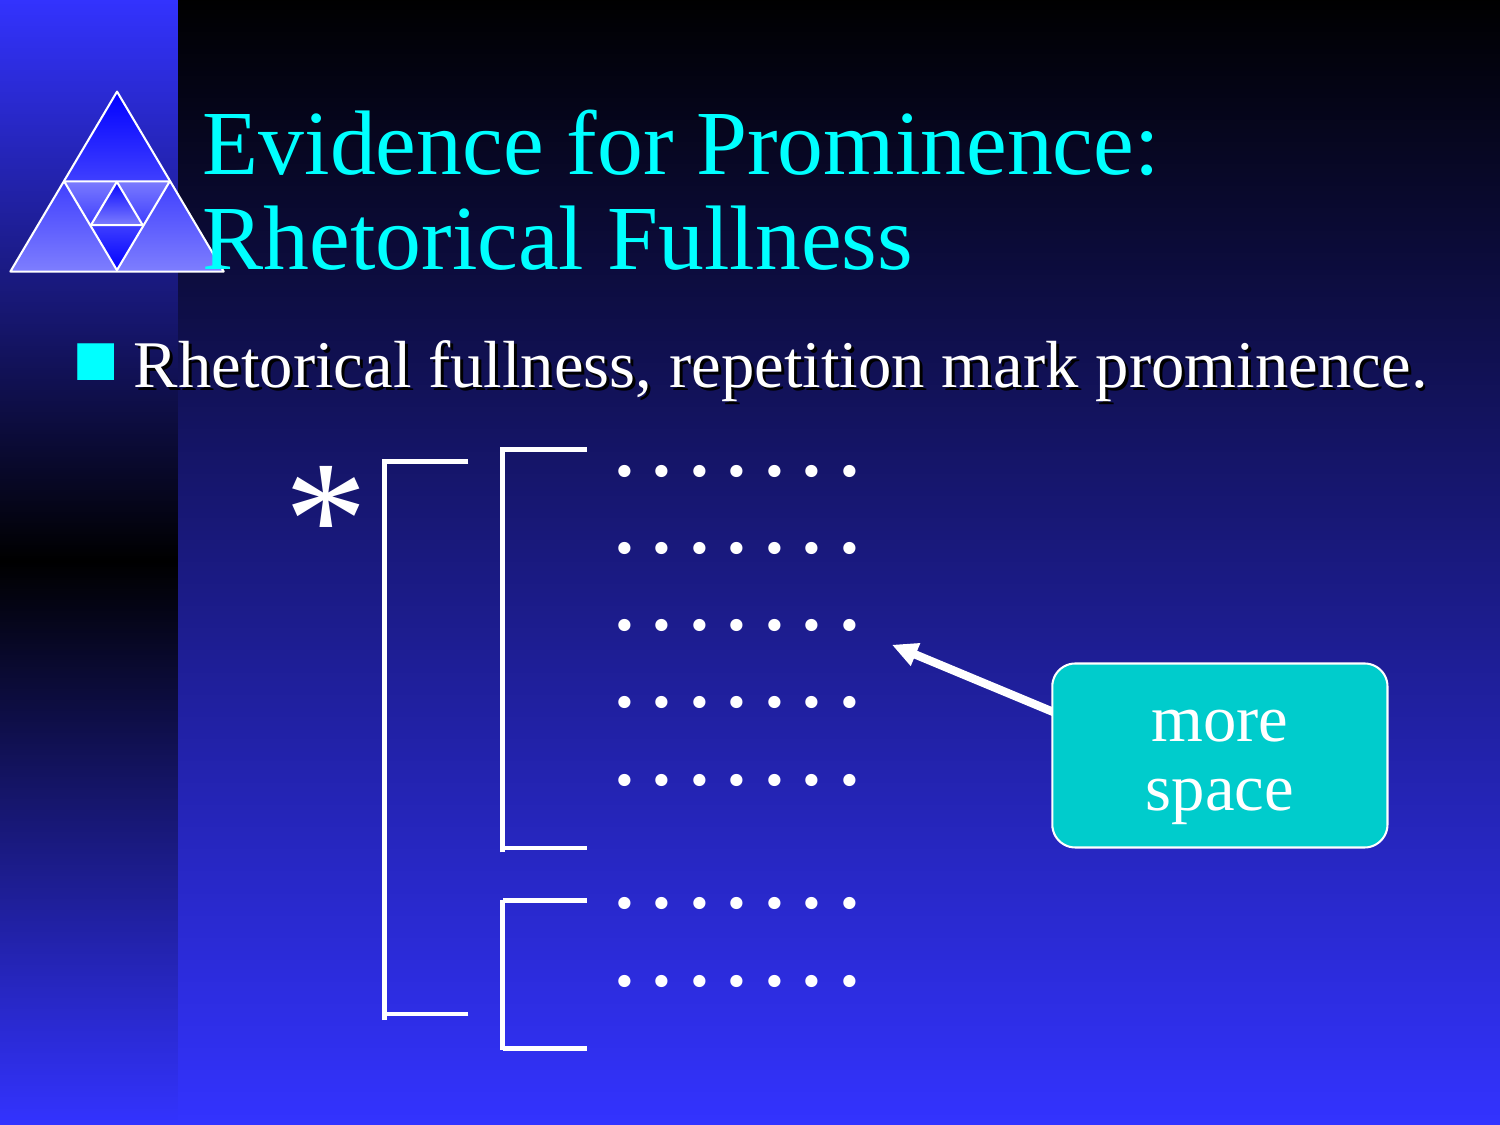

# Evidence for Prominence: Rhetorical Fullness
Rhetorical fullness, repetition mark prominence.
. . . . . . .
. . . . . . .
. . . . . . .
. . . . . . .
. . . . . . .
. . . . . . .
. . . . . . .
*
more space